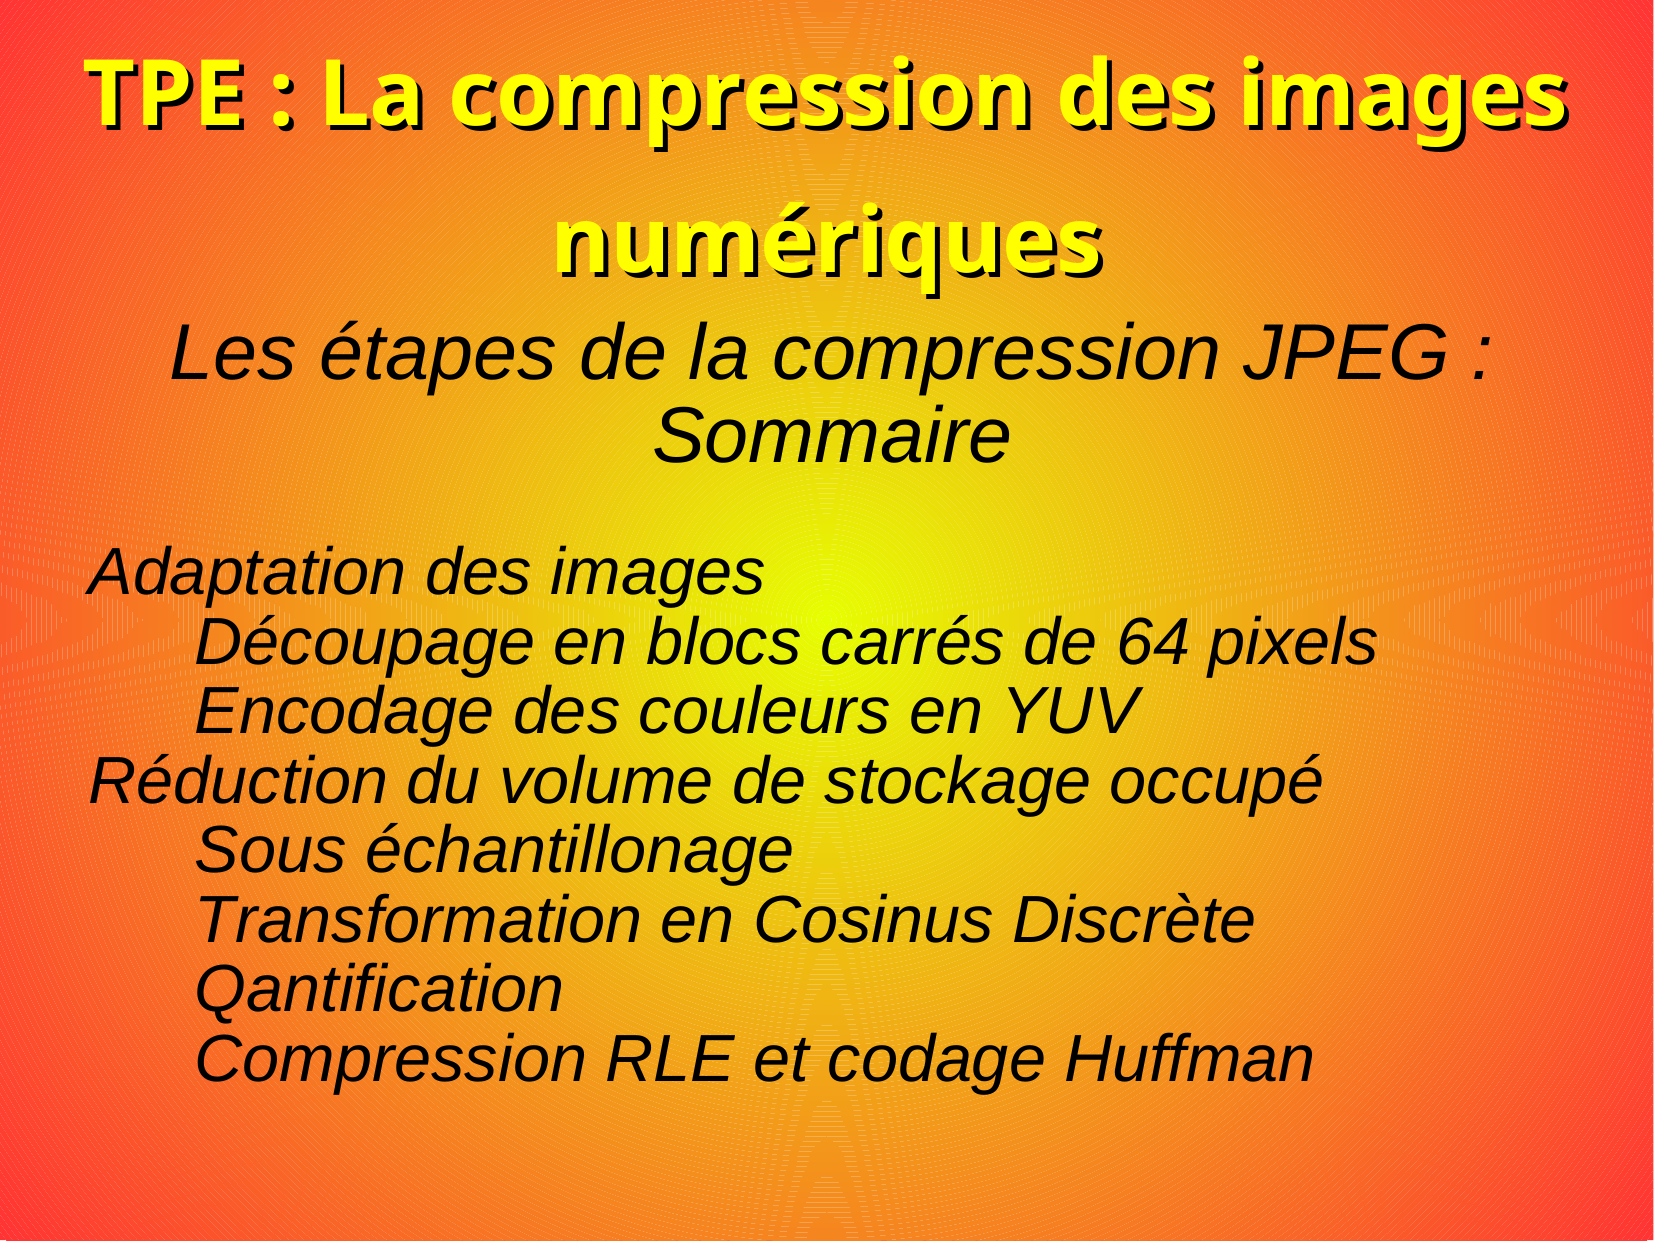

# TPE : La compression des images numériques
Les étapes de la compression JPEG :
Sommaire
Adaptation des images
Découpage en blocs carrés de 64 pixels
Encodage des couleurs en YUV
Réduction du volume de stockage occupé
Sous échantillonage
Transformation en Cosinus Discrète
Qantification
Compression RLE et codage Huffman